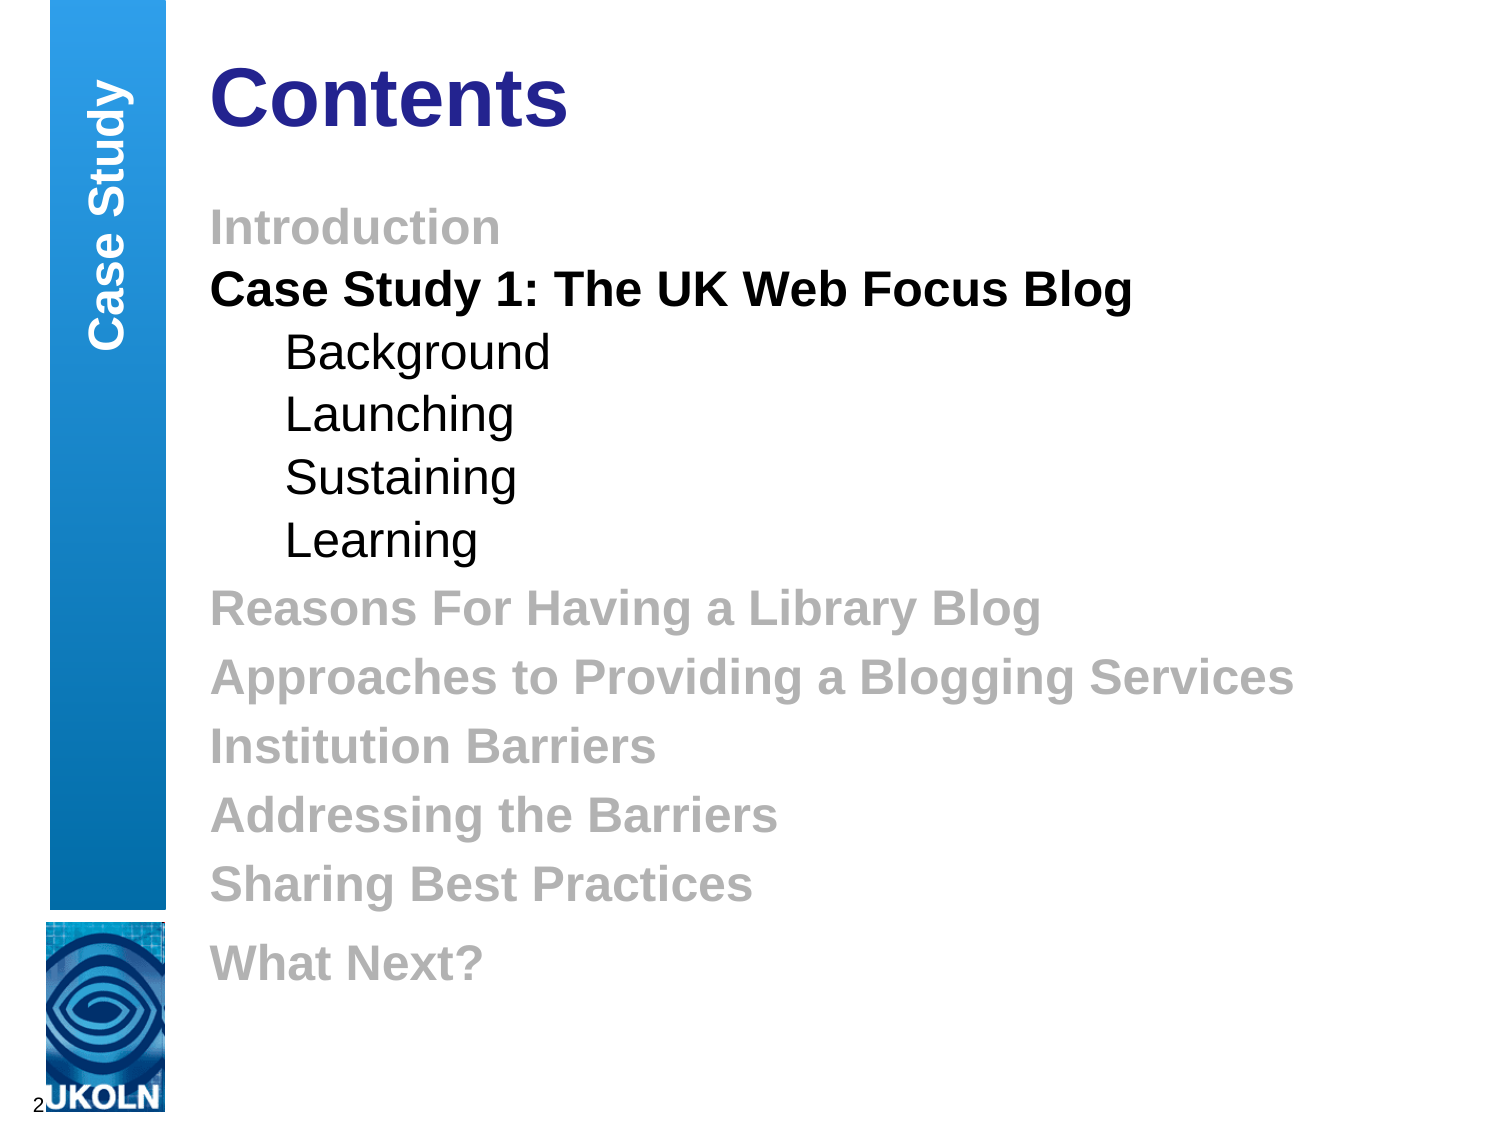

# Contents
Case Study
Introduction
Case Study 1: The UK Web Focus Blog
Background
Launching
Sustaining
Learning
Reasons For Having a Library Blog
Approaches to Providing a Blogging Services
Institution Barriers
Addressing the Barriers
Sharing Best Practices
What Next?
2